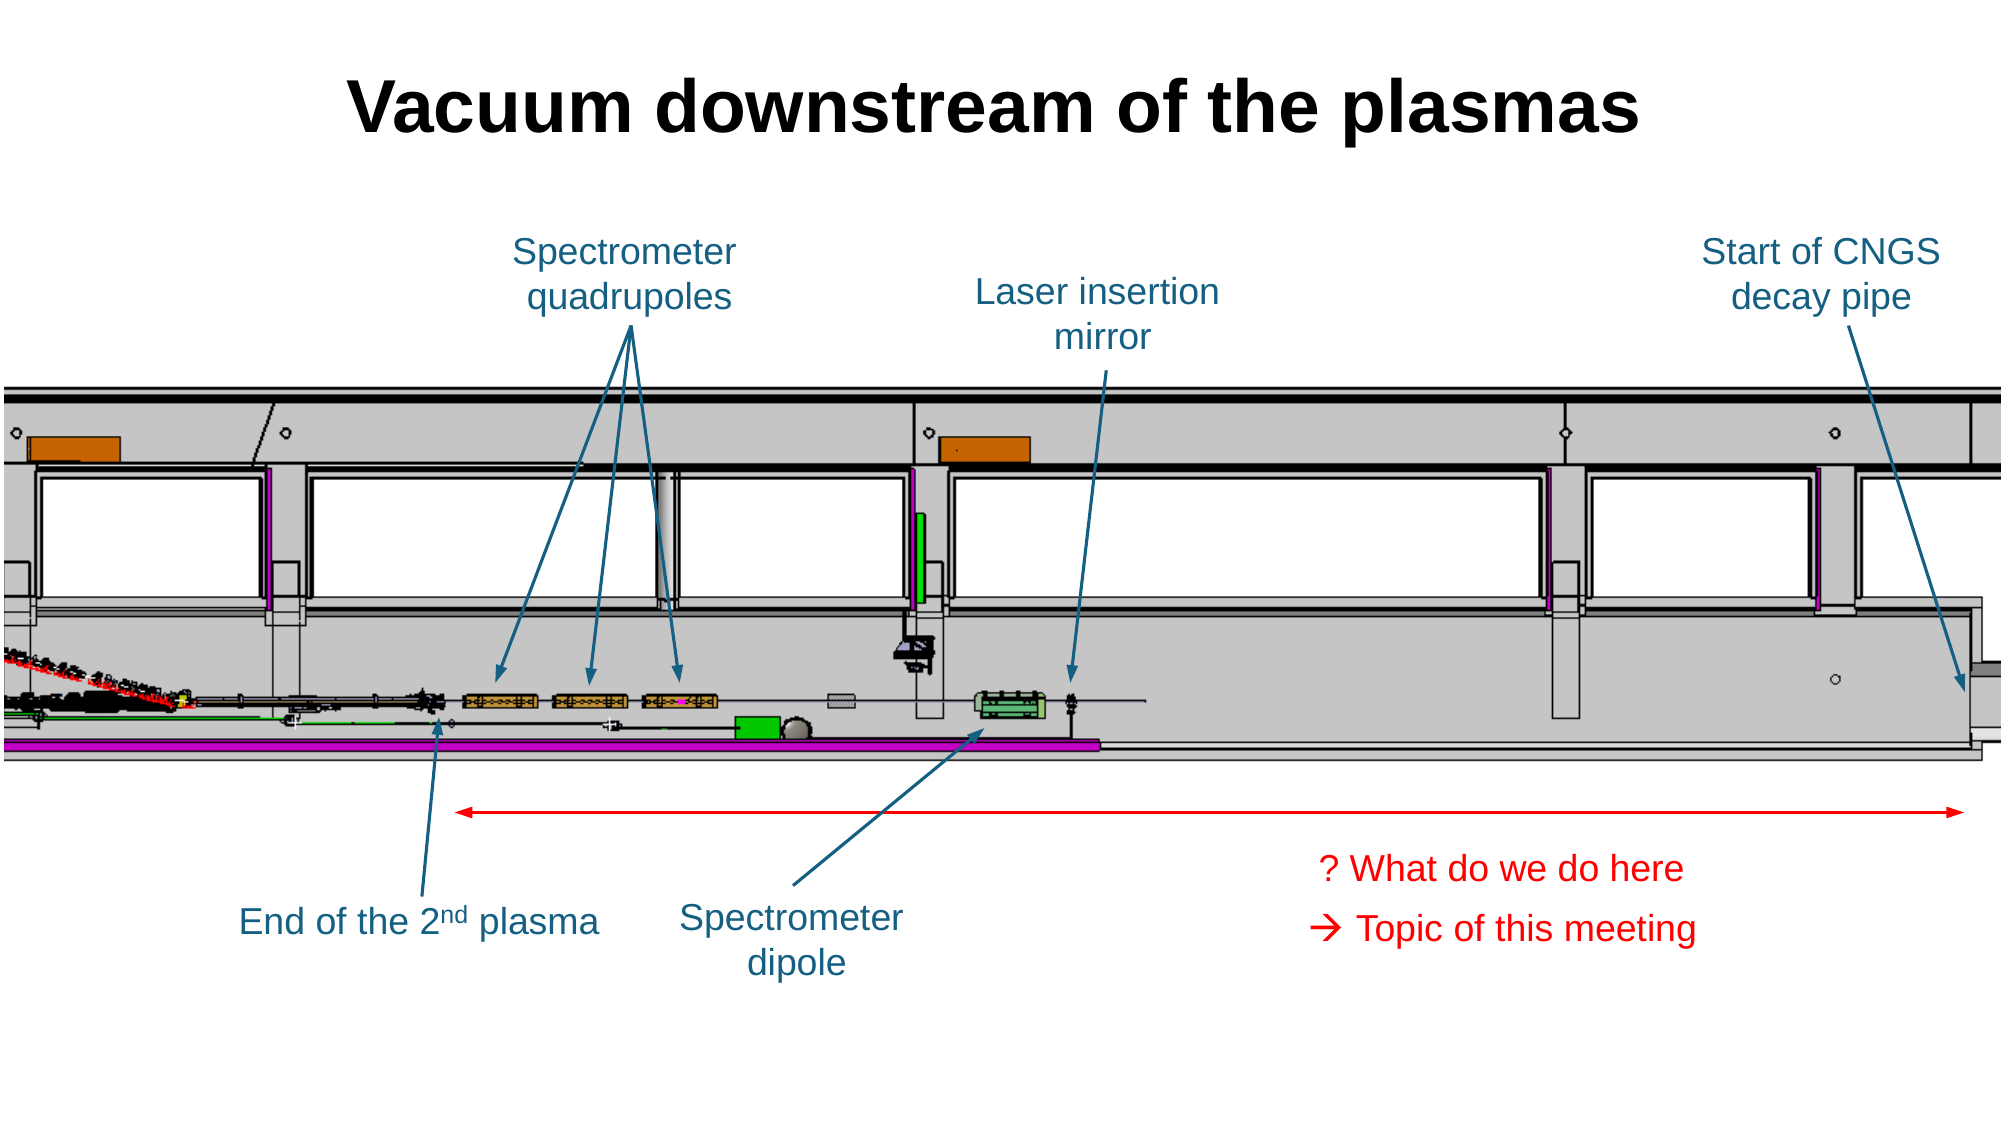

Vacuum downstream of the plasmas
Spectrometer
quadrupoles
Start of CNGS decay pipe
Laser insertion
mirror
? What do we do here
Spectrometer
 dipole
End of the 2nd plasma
 Topic of this meeting